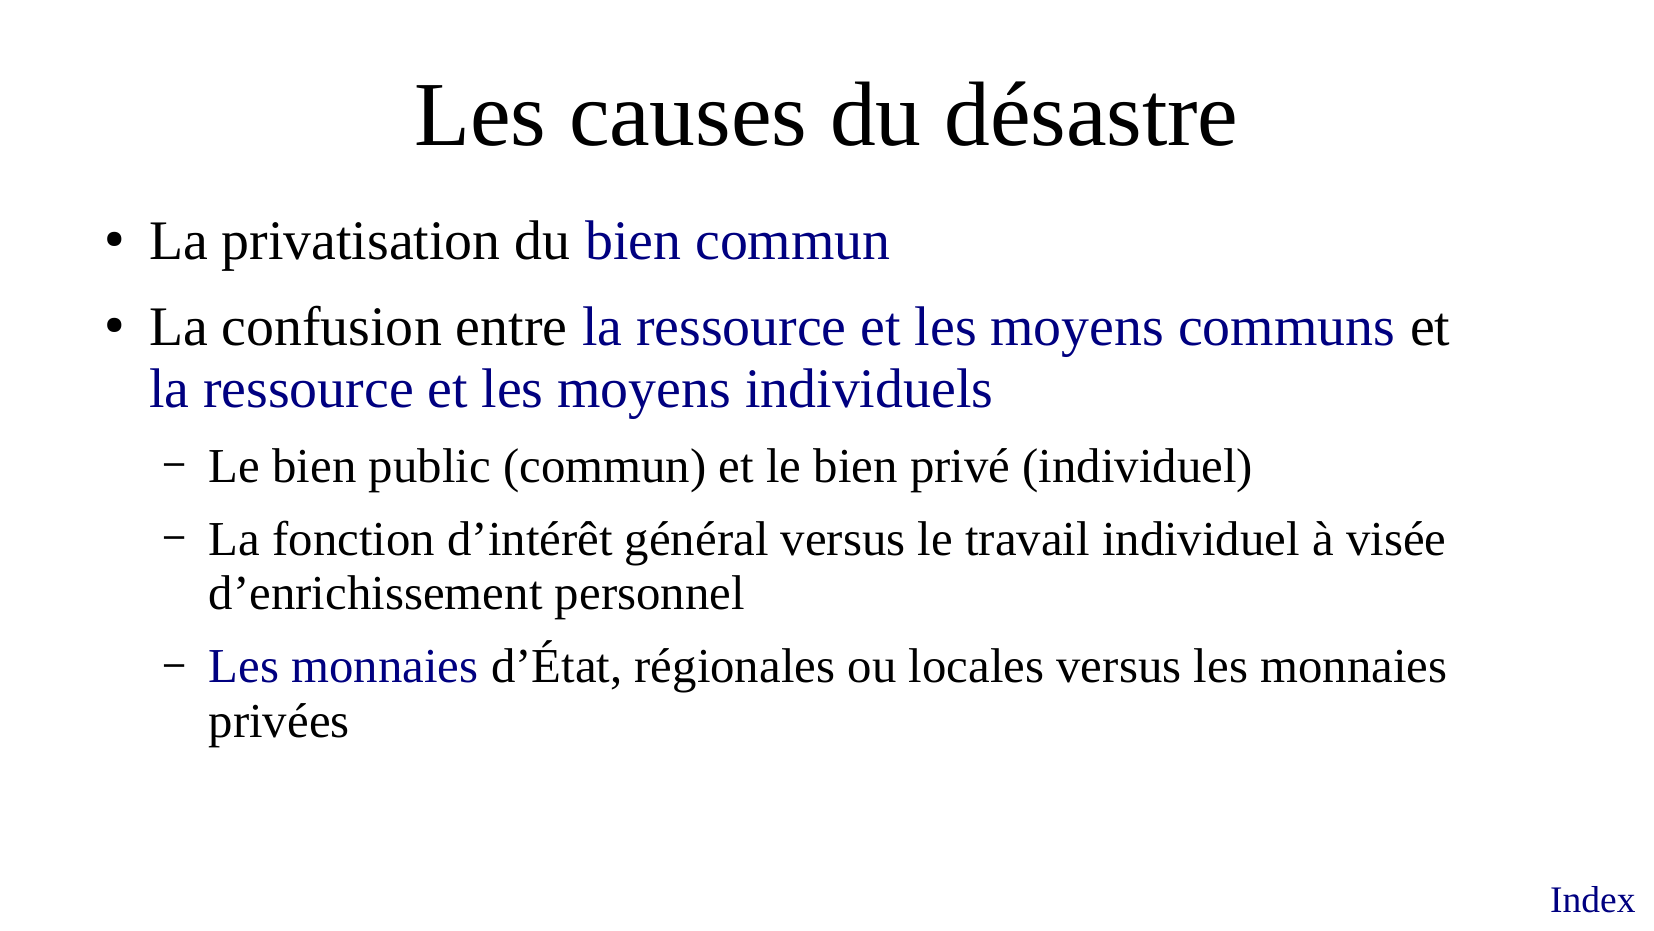

# Les causes du désastre
La privatisation du bien commun
La confusion entre la ressource et les moyens communs et la ressource et les moyens individuels
Le bien public (commun) et le bien privé (individuel)
La fonction d’intérêt général versus le travail individuel à visée d’enrichissement personnel
Les monnaies d’État, régionales ou locales versus les monnaies privées